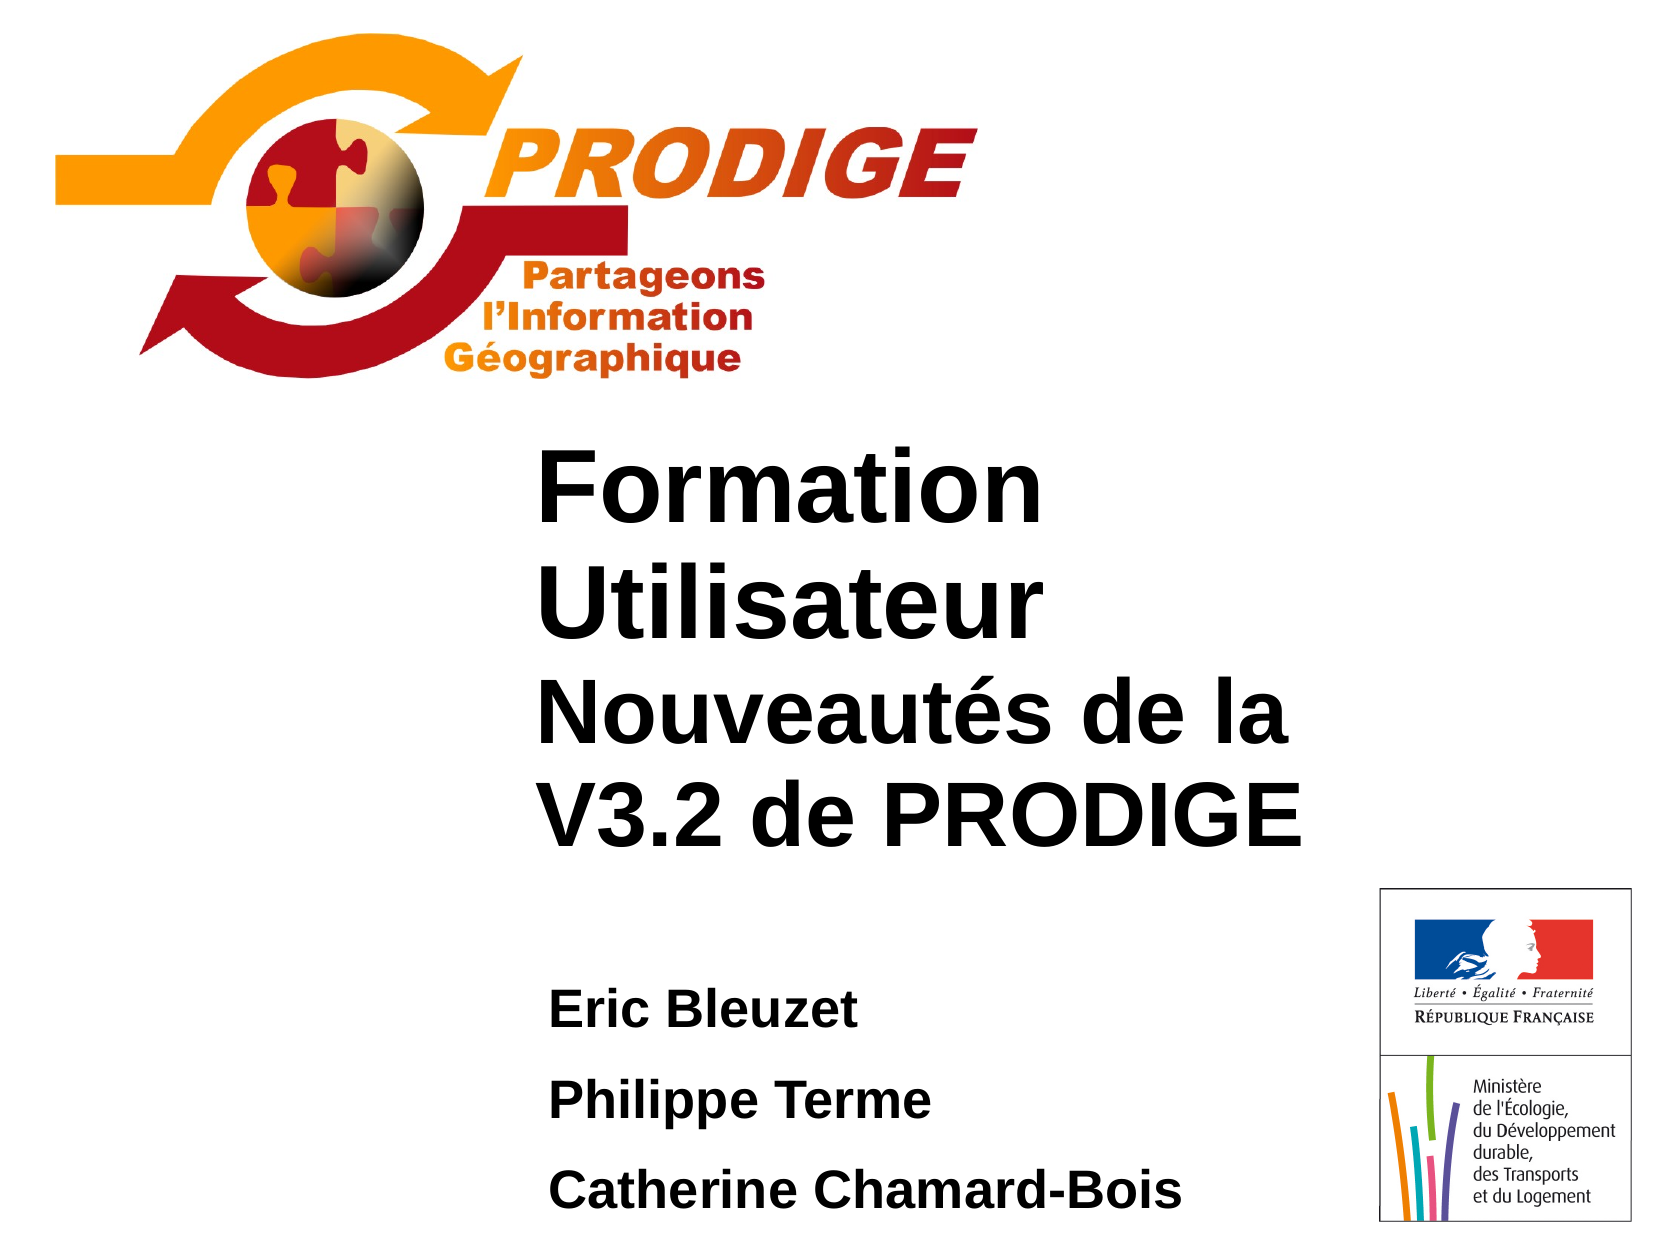

# Formation Utilisateur Nouveautés de la V3.2 de PRODIGE
Eric Bleuzet
Philippe Terme
Catherine Chamard-Bois